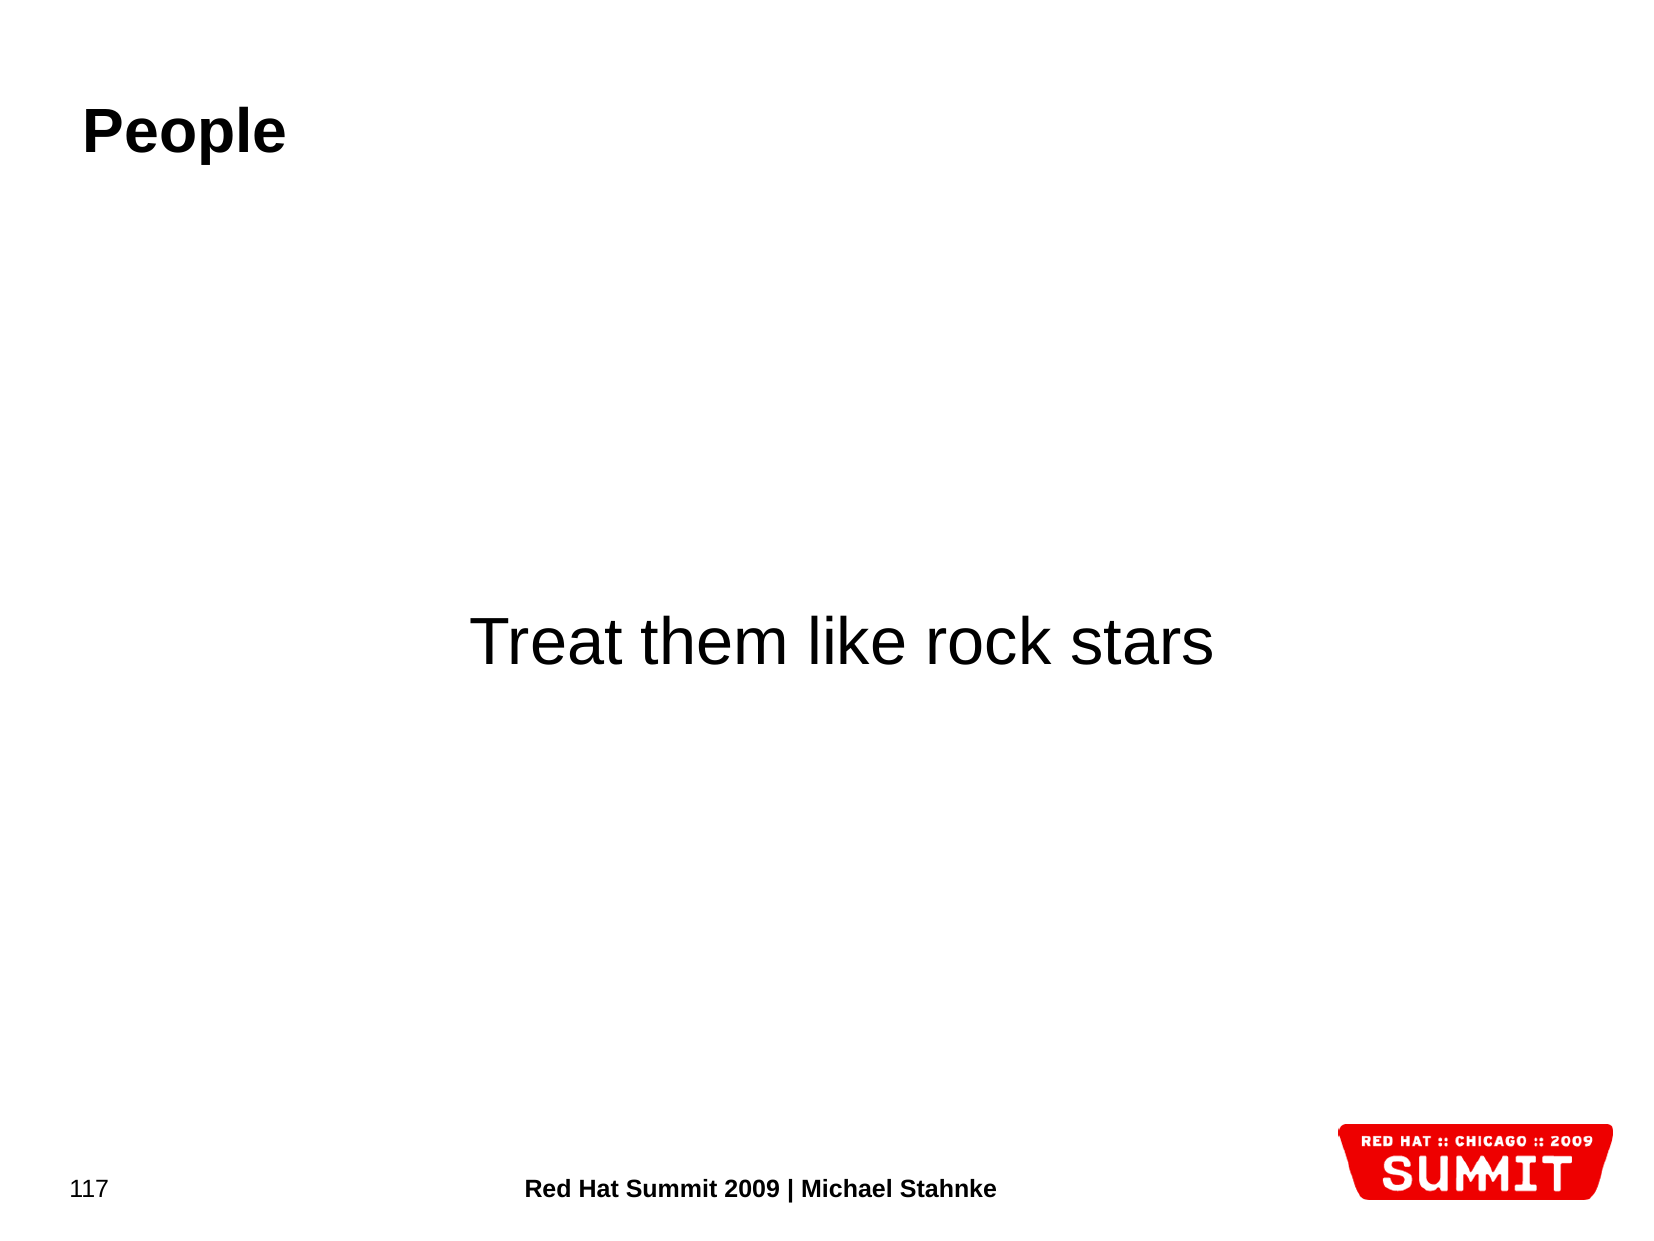

# People
Treat them like rock stars